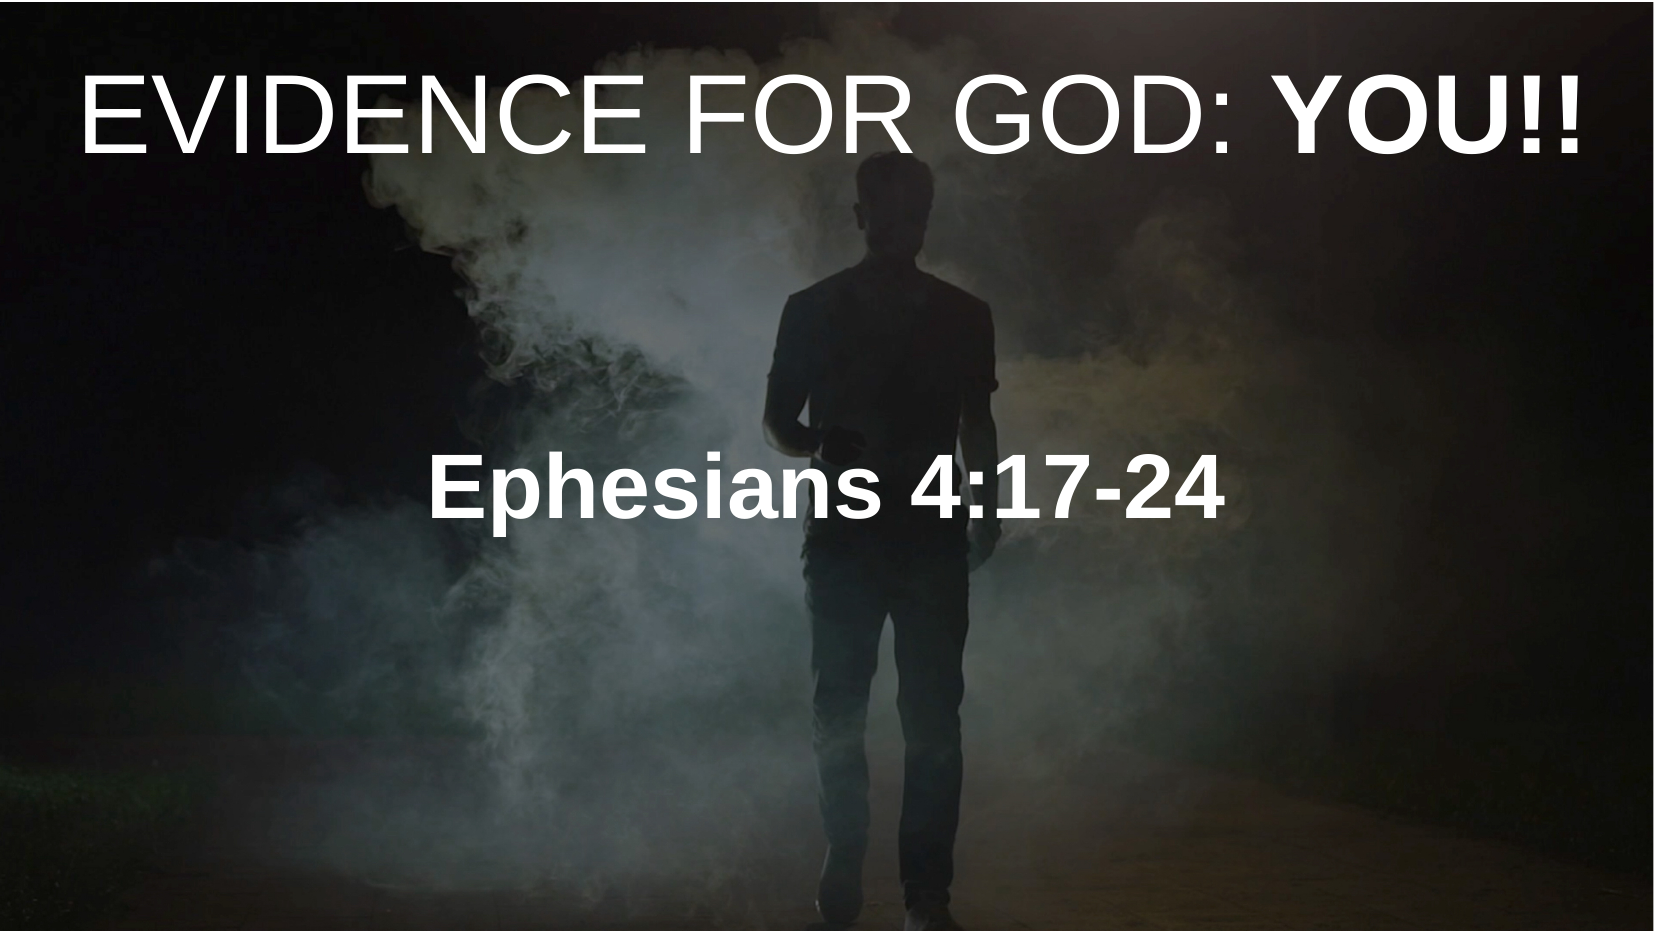

# EVIDENCE FOR GOD: YOU!!
Ephesians 4:17-24